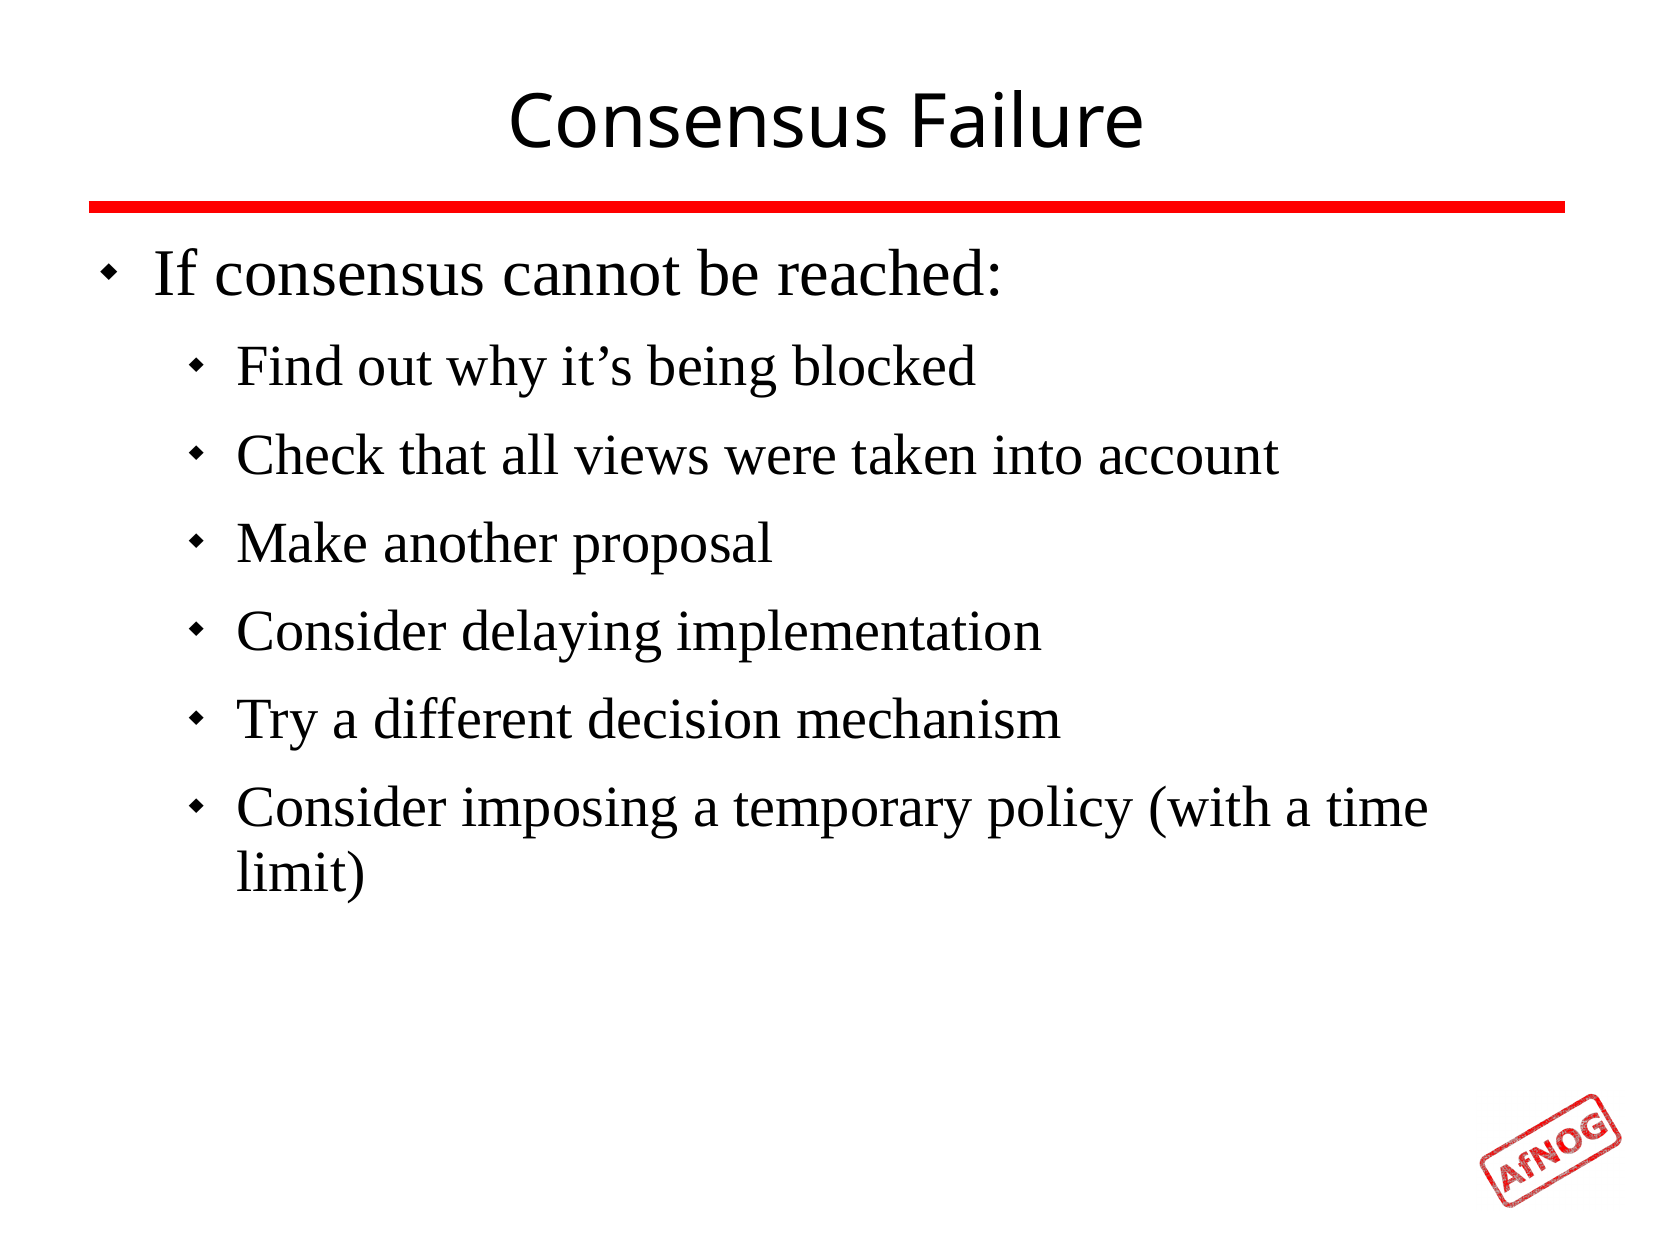

# Consensus Failure
If consensus cannot be reached:
Find out why it’s being blocked
Check that all views were taken into account
Make another proposal
Consider delaying implementation
Try a different decision mechanism
Consider imposing a temporary policy (with a time limit)